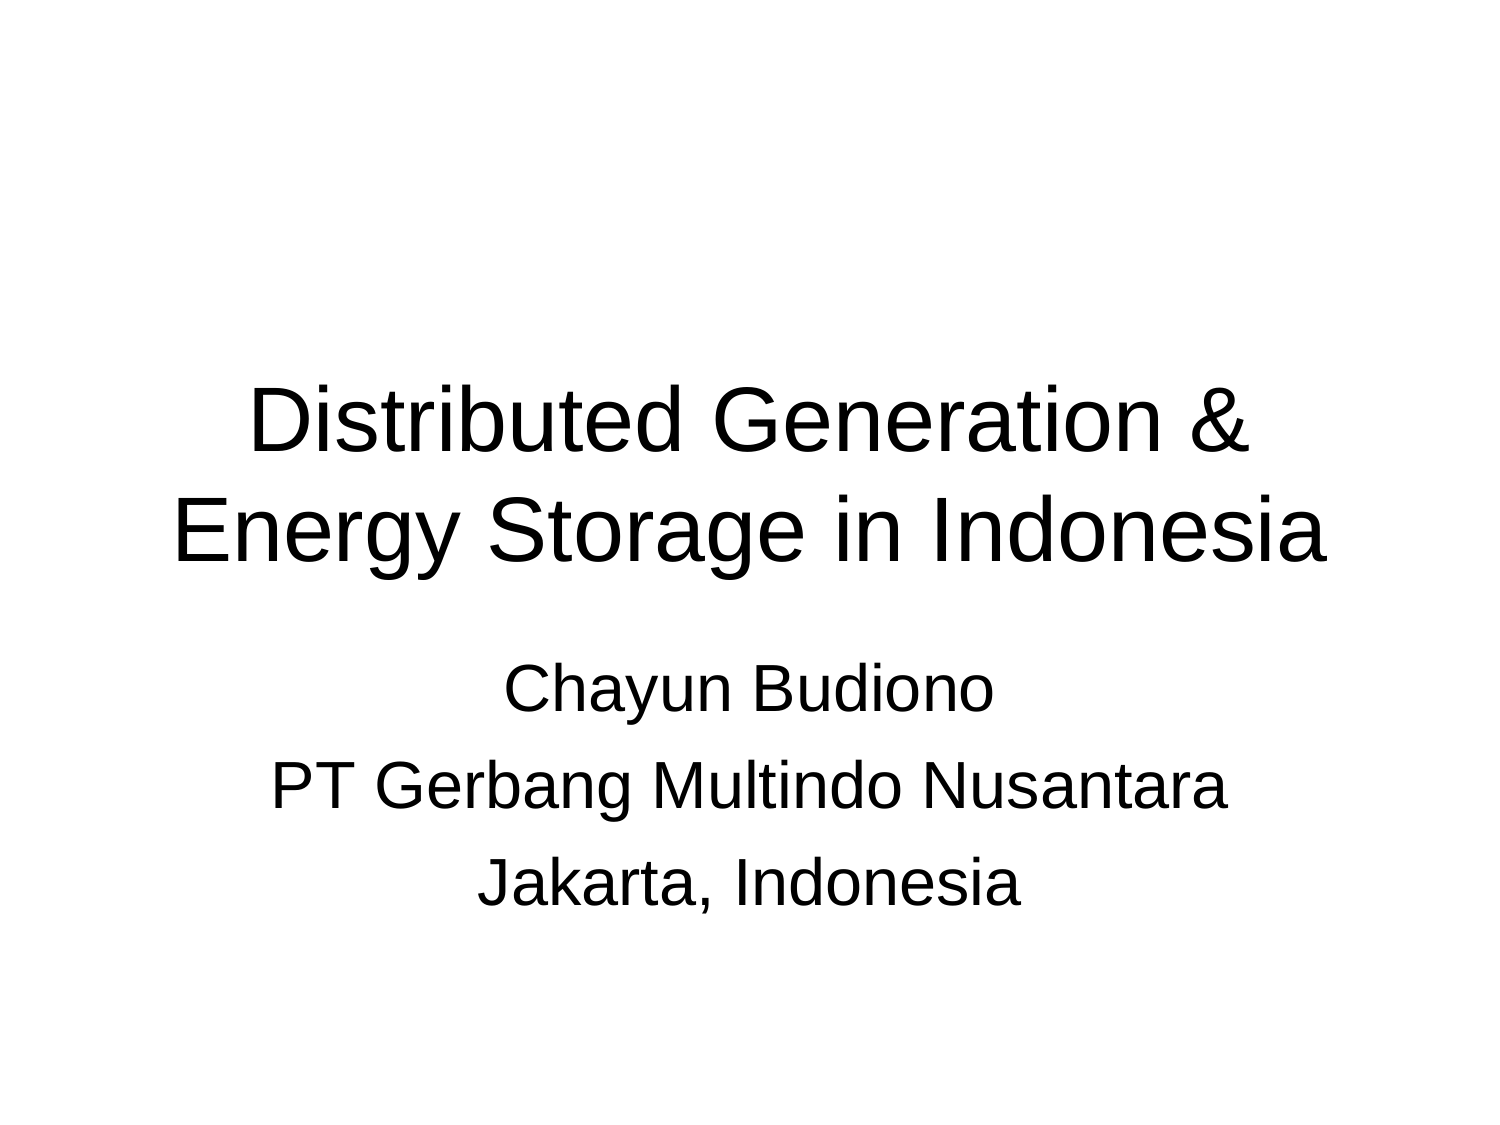

# Distributed Generation & Energy Storage in Indonesia
Chayun Budiono
PT Gerbang Multindo Nusantara
Jakarta, Indonesia